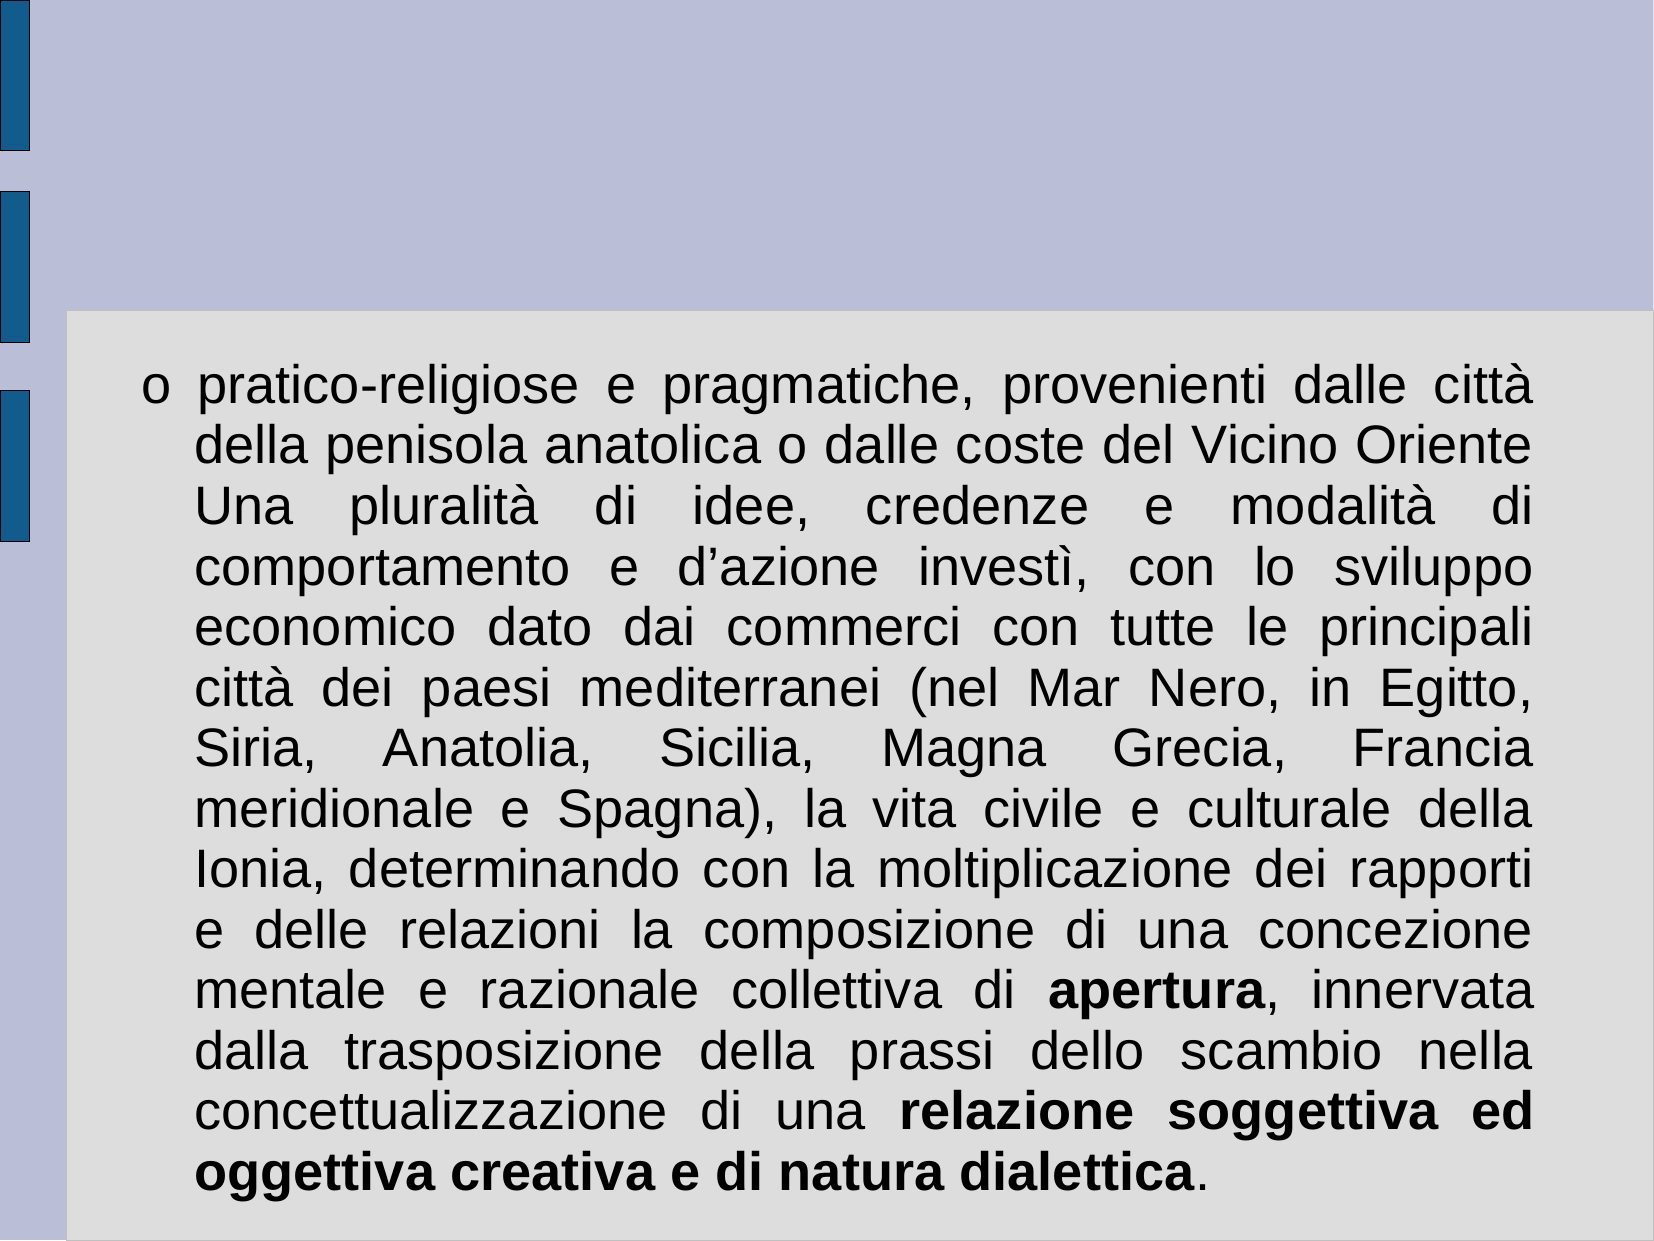

#
o pratico-religiose e pragmatiche, provenienti dalle città della penisola anatolica o dalle coste del Vicino Oriente Una pluralità di idee, credenze e modalità di comportamento e d’azione investì, con lo sviluppo economico dato dai commerci con tutte le principali città dei paesi mediterranei (nel Mar Nero, in Egitto, Siria, Anatolia, Sicilia, Magna Grecia, Francia meridionale e Spagna), la vita civile e culturale della Ionia, determinando con la moltiplicazione dei rapporti e delle relazioni la composizione di una concezione mentale e razionale collettiva di apertura, innervata dalla trasposizione della prassi dello scambio nella concettualizzazione di una relazione soggettiva ed oggettiva creativa e di natura dialettica.